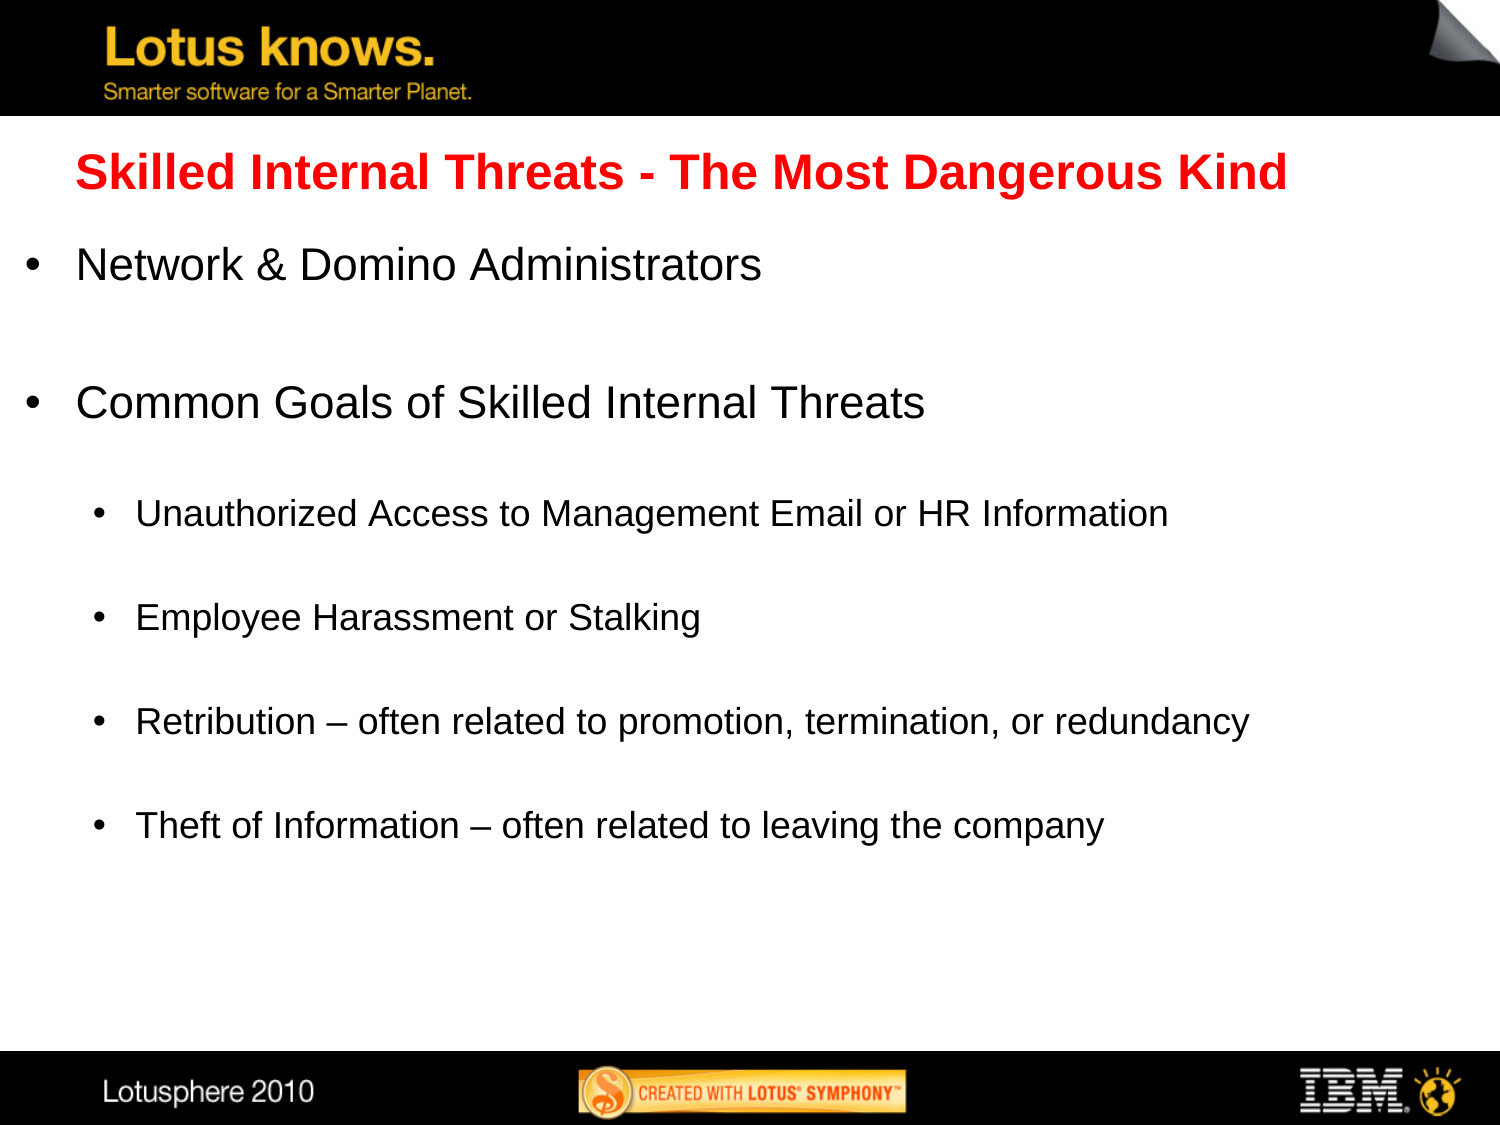

# Skilled Internal Threats - The Most Dangerous Kind
Network & Domino Administrators
Common Goals of Skilled Internal Threats
Unauthorized Access to Management Email or HR Information
Employee Harassment or Stalking
Retribution – often related to promotion, termination, or redundancy
Theft of Information – often related to leaving the company